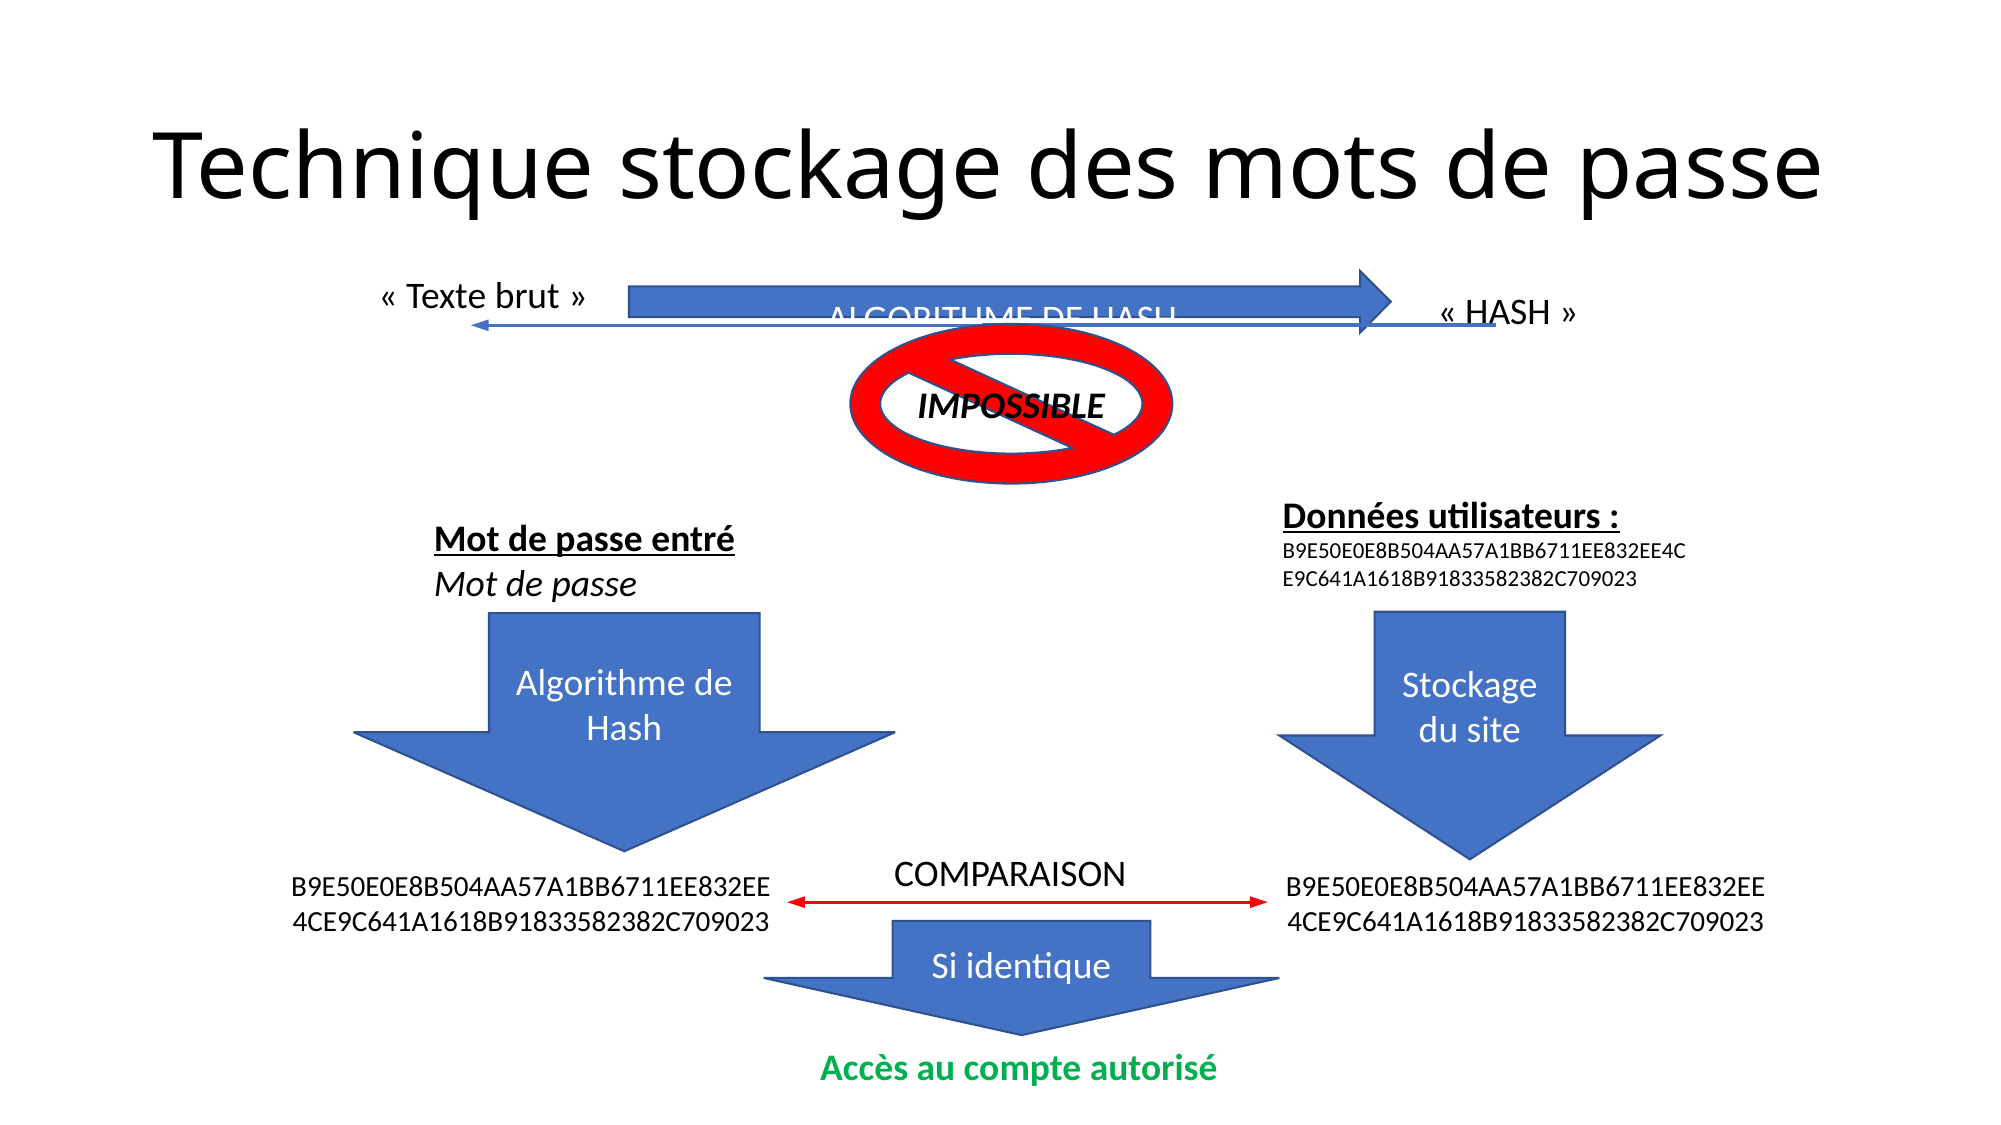

# Technique stockage des mots de passe
« Texte brut »
ALGORITHME DE HASH
« HASH »
IMPOSSIBLE
Données utilisateurs : B9E50E0E8B504AA57A1BB6711EE832EE4CE9C641A1618B91833582382C709023
Mot de passe entré
Mot de passe
Stockage du site
Algorithme de Hash
COMPARAISON
B9E50E0E8B504AA57A1BB6711EE832EE4CE9C641A1618B91833582382C709023
B9E50E0E8B504AA57A1BB6711EE832EE4CE9C641A1618B91833582382C709023
Si identique
Accès au compte autorisé